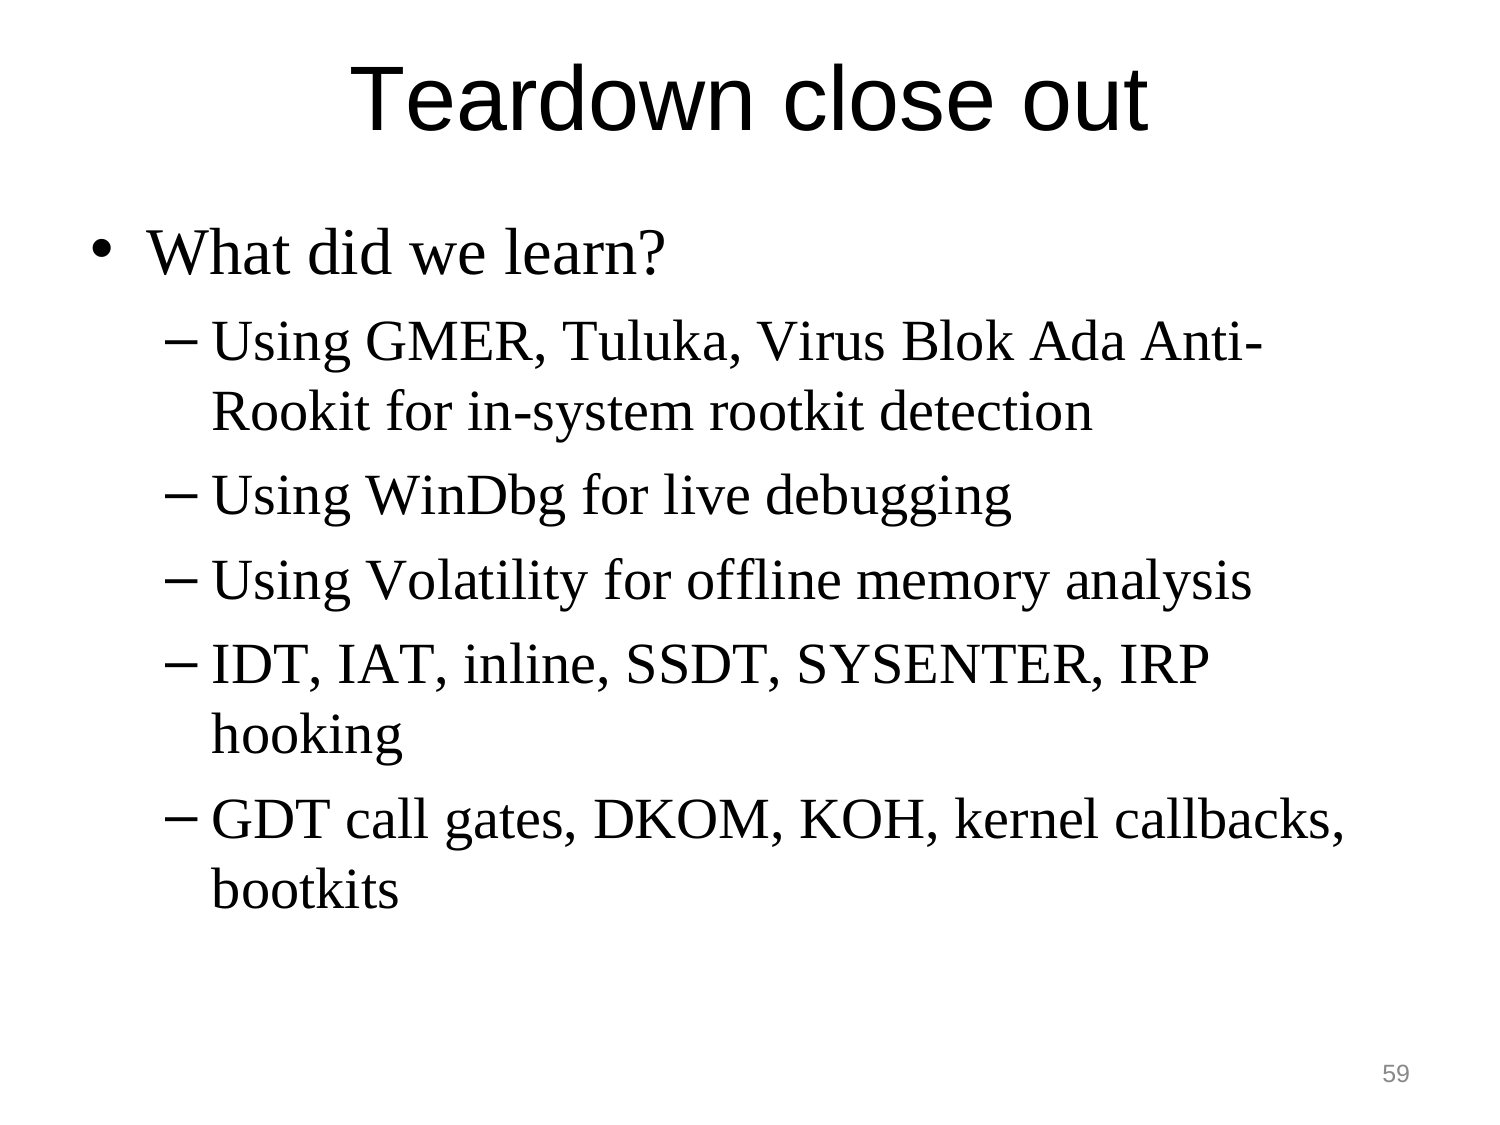

# Teardown close out
What did we learn?
Using GMER, Tuluka, Virus Blok Ada Anti-Rookit for in-system rootkit detection
Using WinDbg for live debugging
Using Volatility for offline memory analysis
IDT, IAT, inline, SSDT, SYSENTER, IRP hooking
GDT call gates, DKOM, KOH, kernel callbacks, bootkits